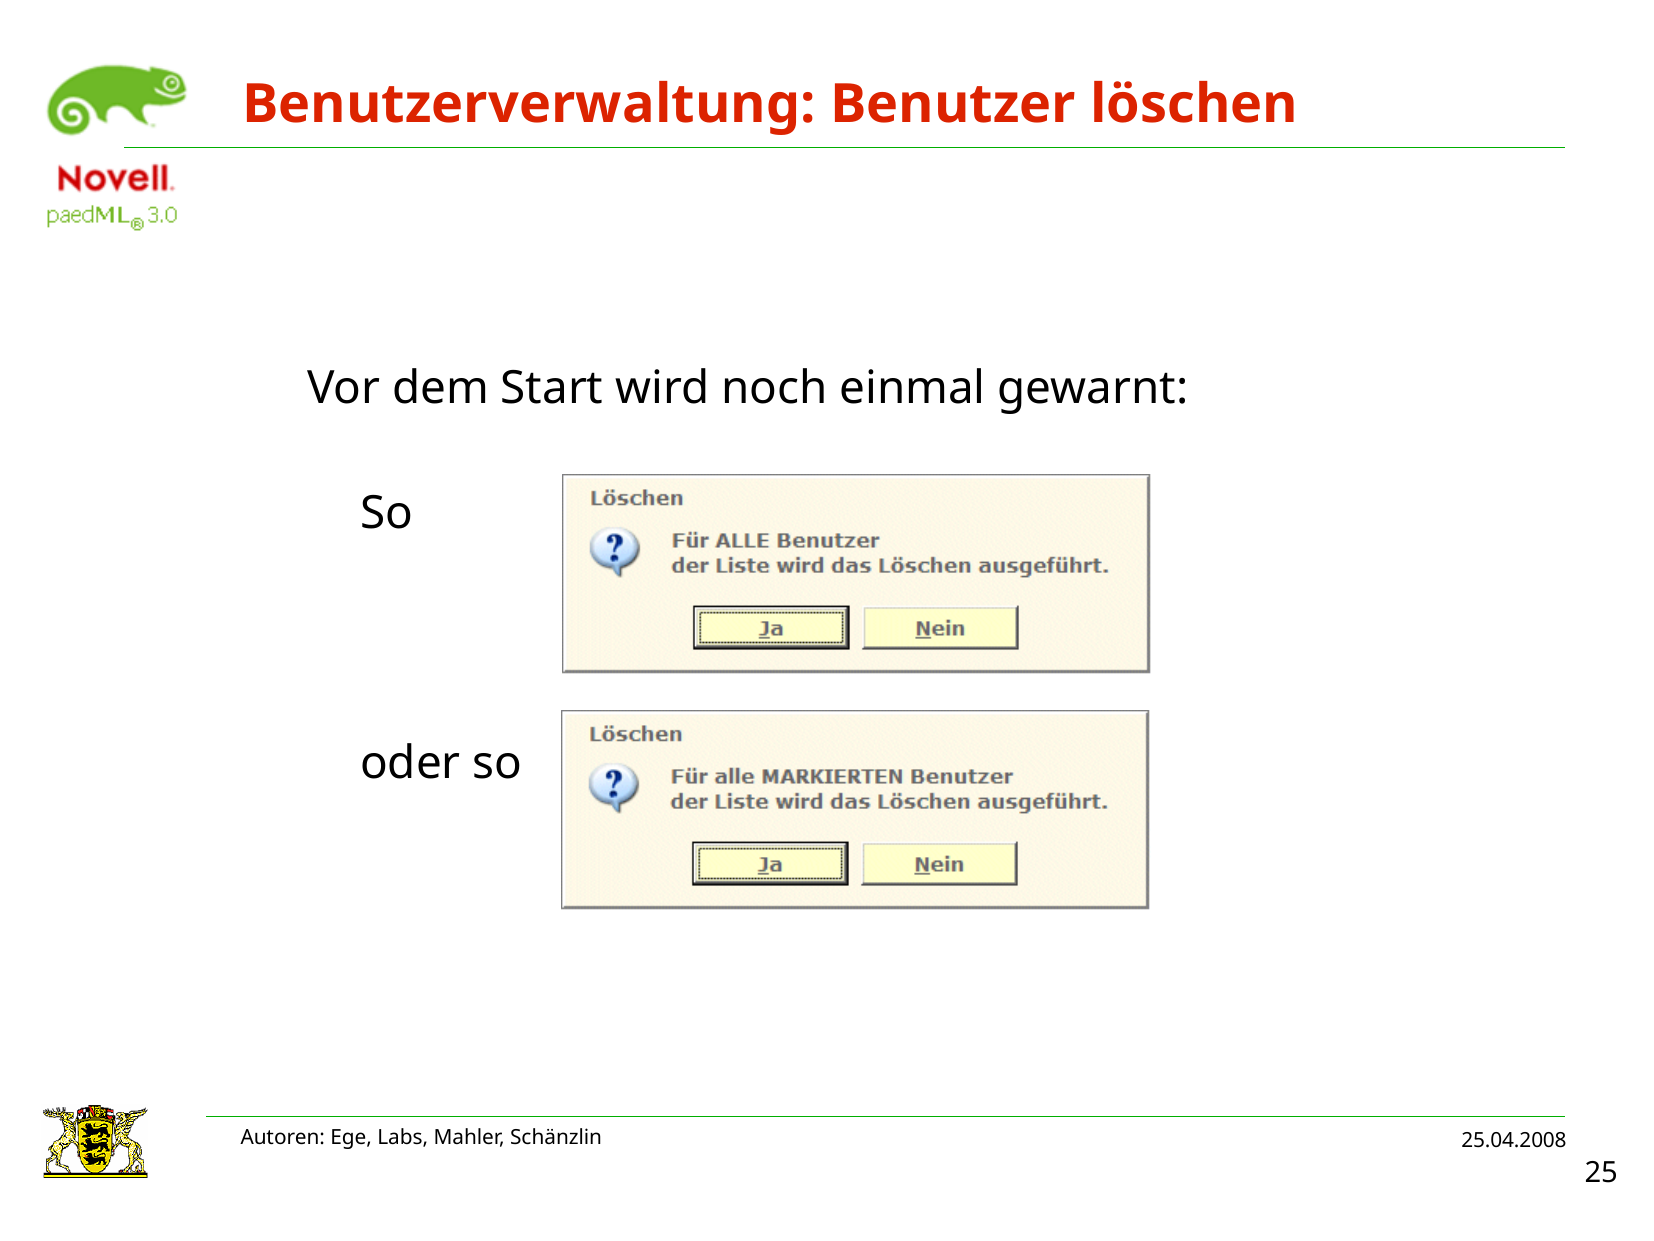

# Benutzerverwaltung: Benutzer löschen
Vor dem Start wird noch einmal gewarnt:
So
oder so
Autoren: Ege, Labs, Mahler, Schänzlin
25.04.2008
25